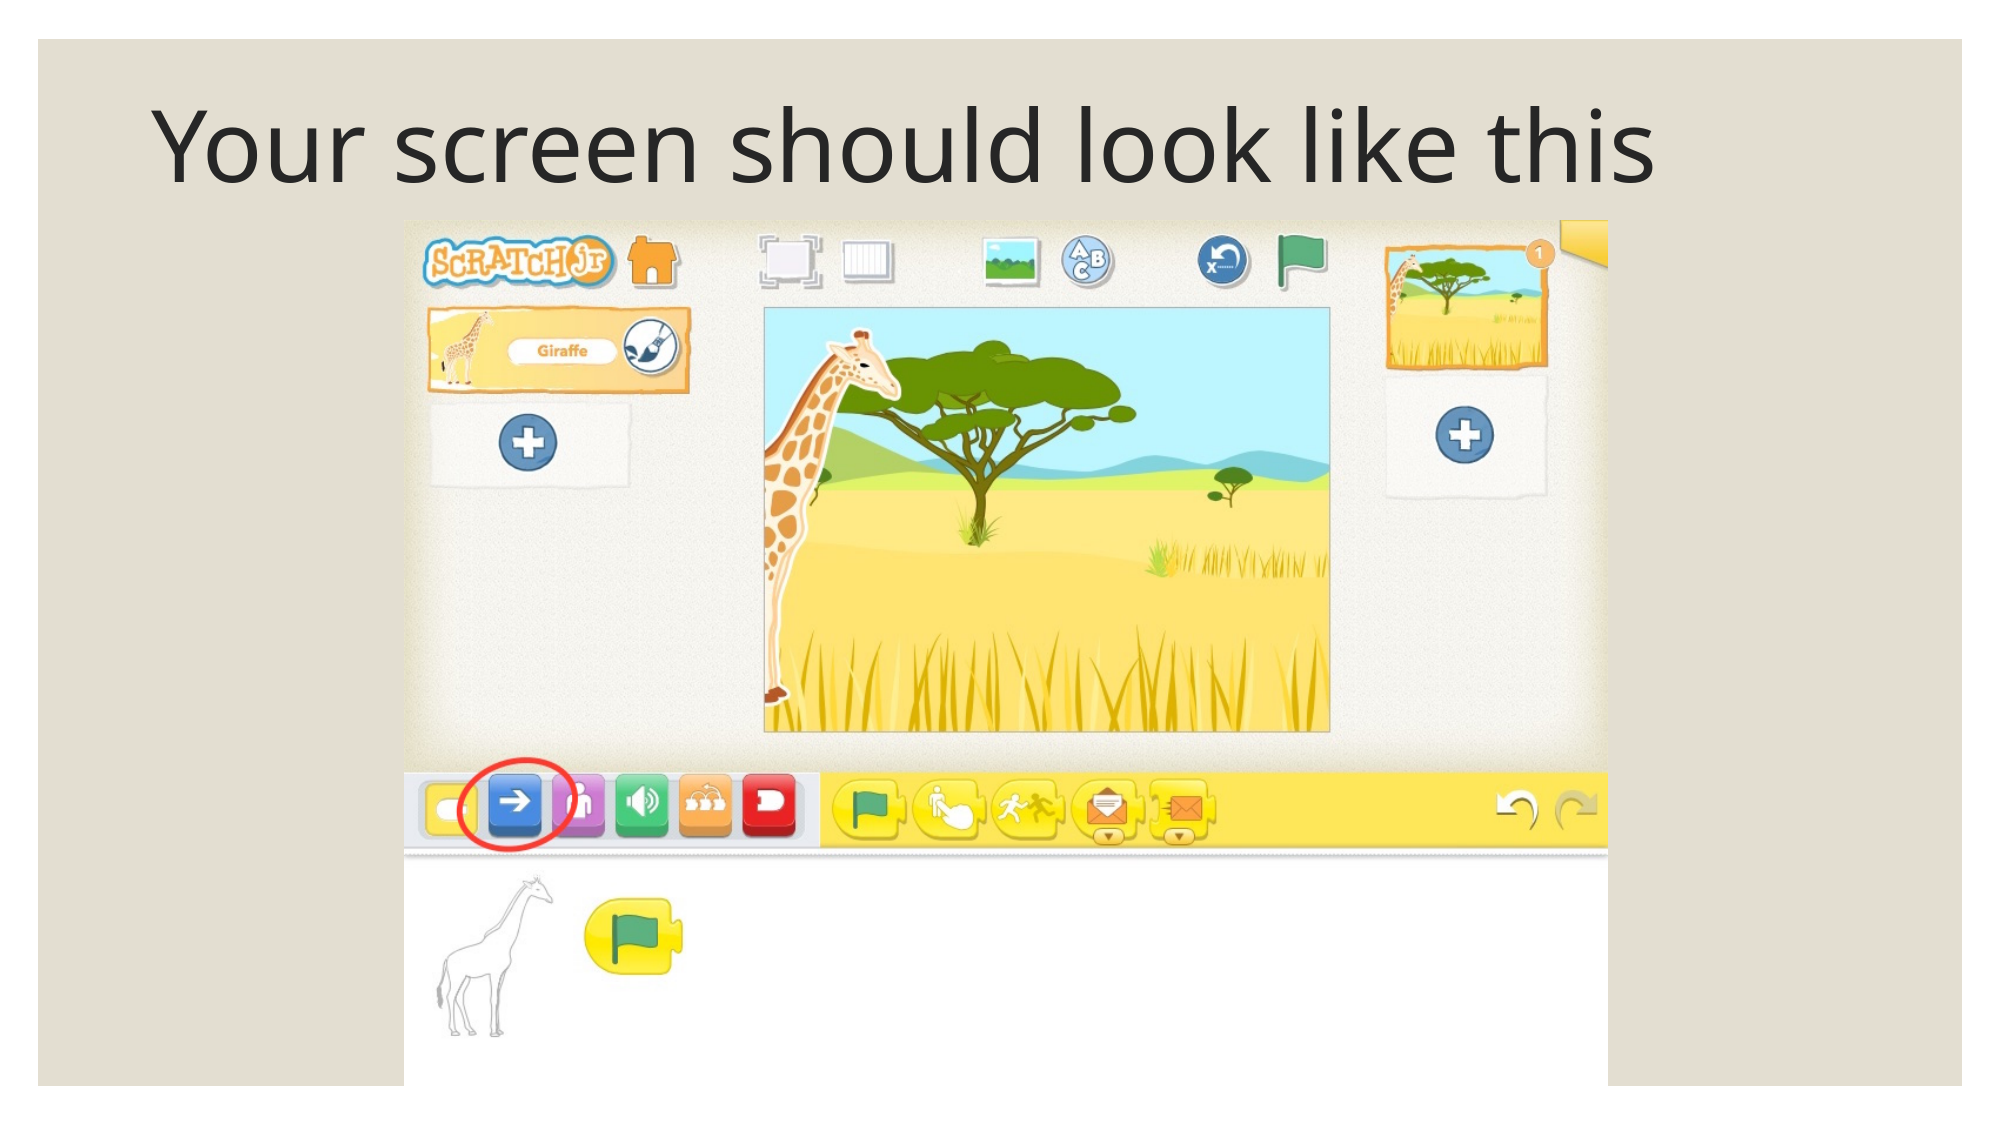

# Your screen should look like this